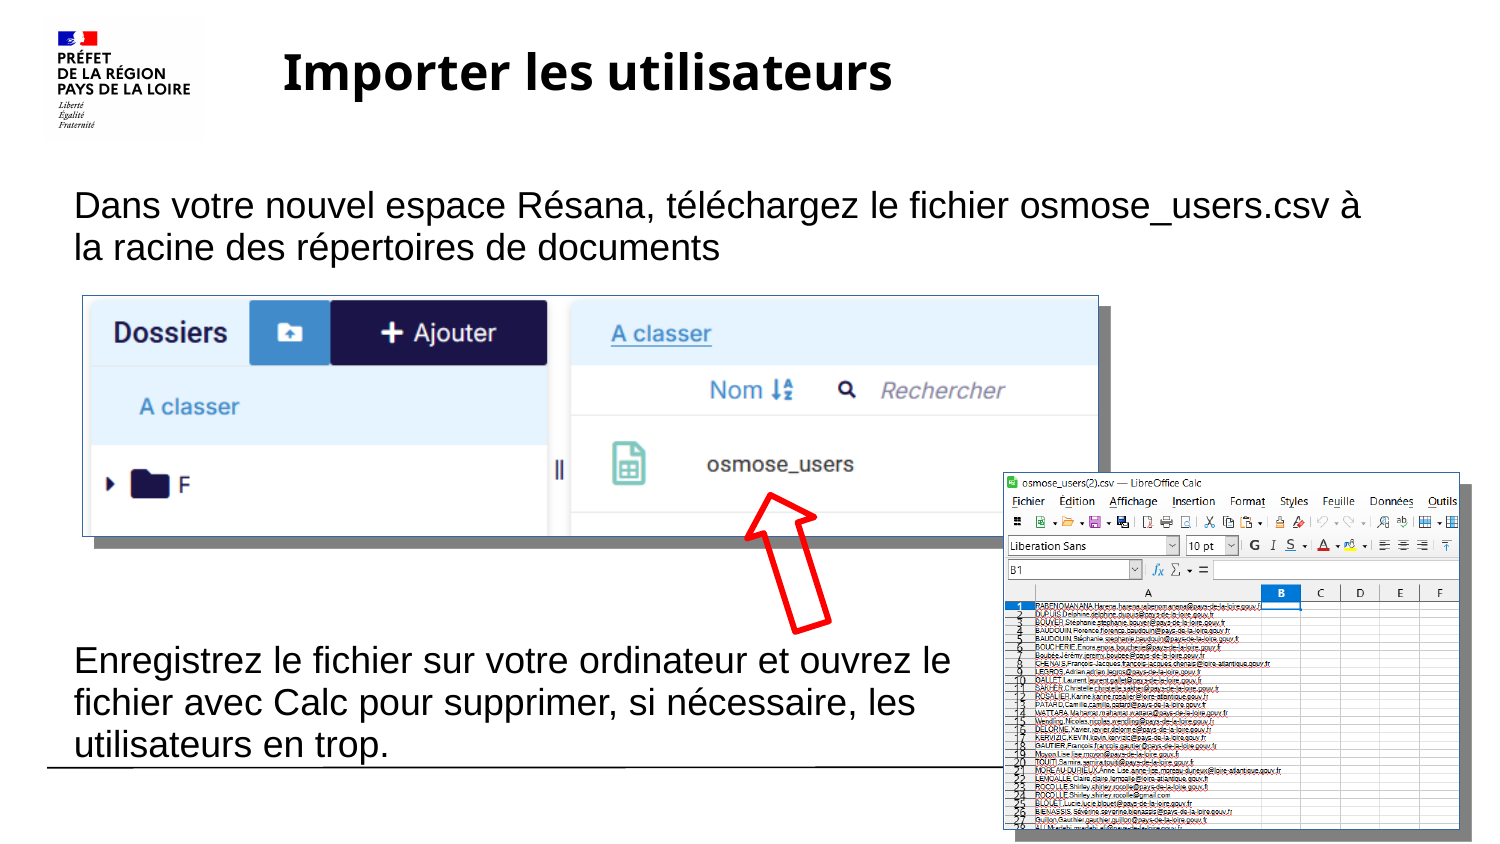

# Importer les utilisateurs
Dans votre nouvel espace Résana, téléchargez le fichier osmose_users.csv à la racine des répertoires de documents
Enregistrez le fichier sur votre ordinateur et ouvrez le fichier avec Calc pour supprimer, si nécessaire, les utilisateurs en trop.